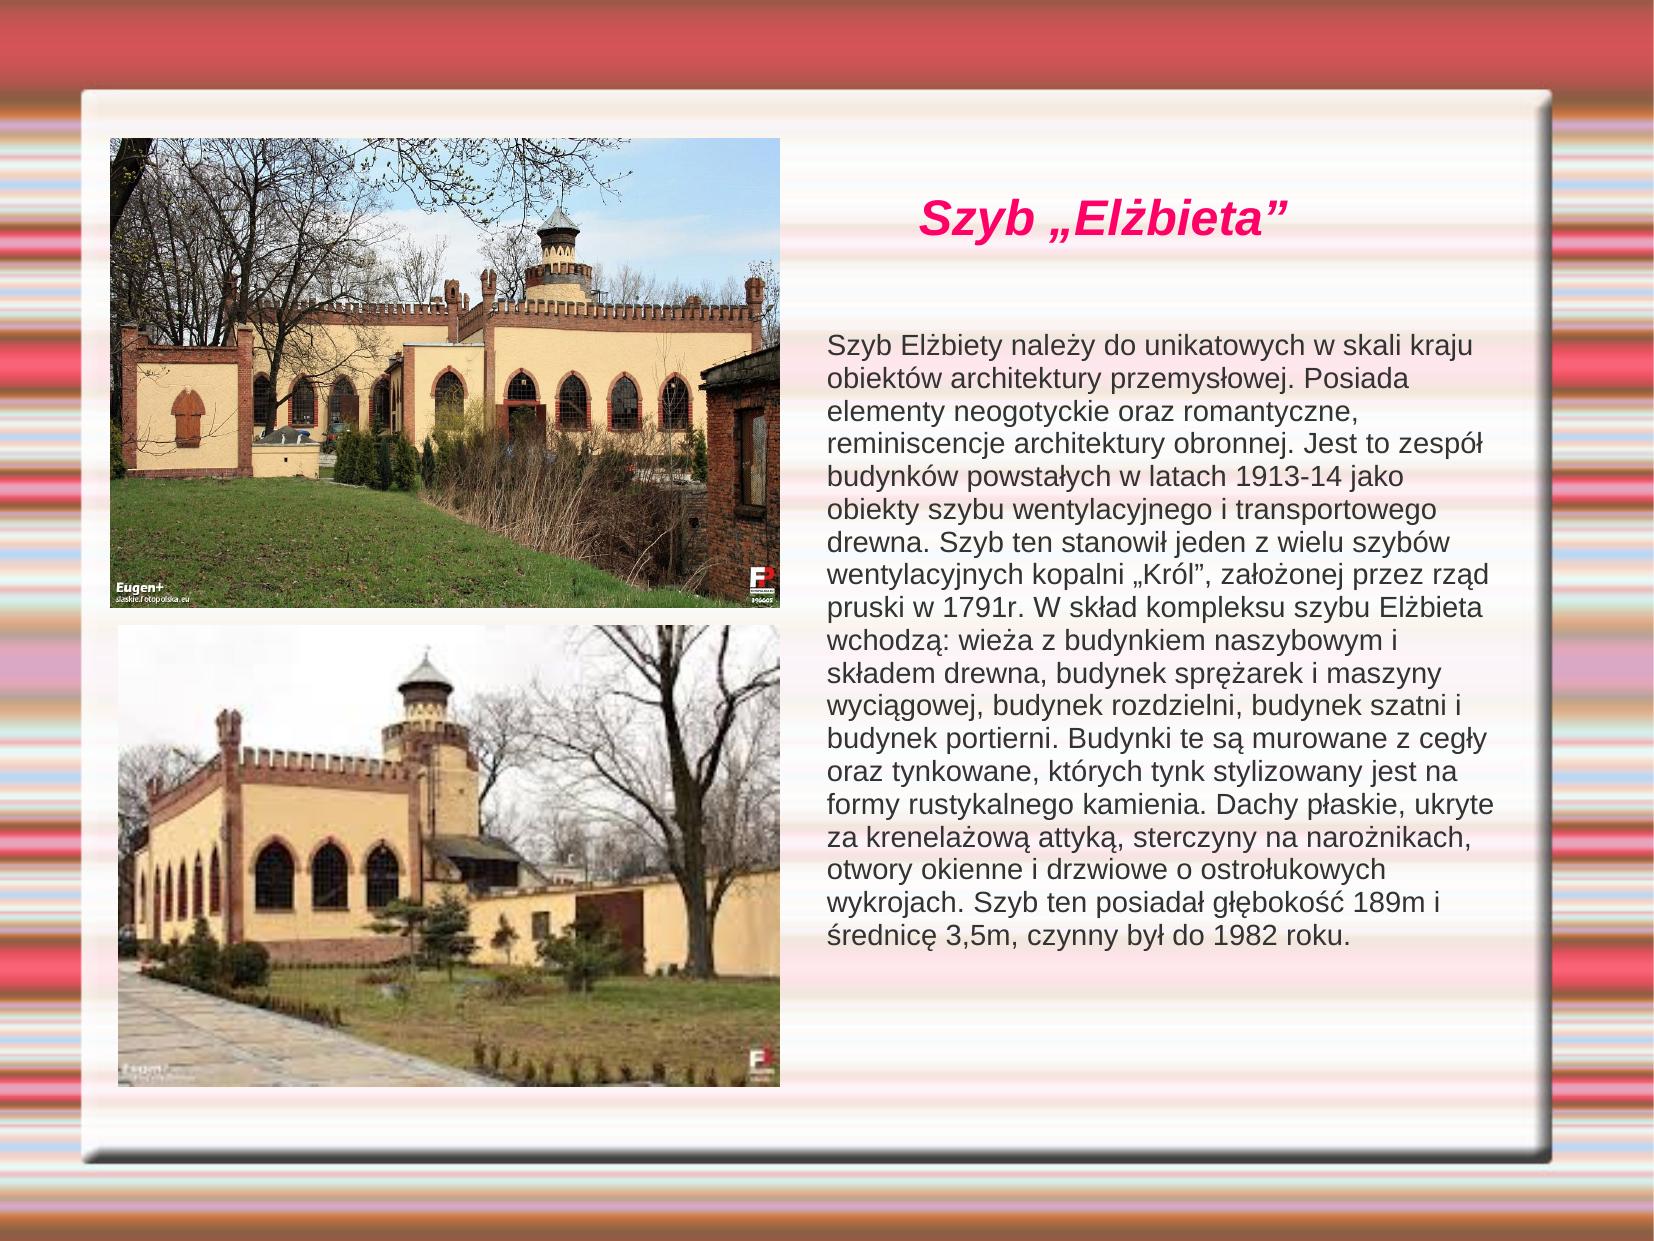

# Szyb „Elżbieta”
Szyb Elżbiety należy do unikatowych w skali kraju obiektów architektury przemysłowej. Posiada elementy neogotyckie oraz romantyczne, reminiscencje architektury obronnej. Jest to zespół budynków powstałych w latach 1913-14 jako obiekty szybu wentylacyjnego i transportowego drewna. Szyb ten stanowił jeden z wielu szybów wentylacyjnych kopalni „Król”, założonej przez rząd pruski w 1791r. W skład kompleksu szybu Elżbieta wchodzą: wieża z budynkiem naszybowym i składem drewna, budynek sprężarek i maszyny wyciągowej, budynek rozdzielni, budynek szatni i budynek portierni. Budynki te są murowane z cegły oraz tynkowane, których tynk stylizowany jest na formy rustykalnego kamienia. Dachy płaskie, ukryte za krenelażową attyką, sterczyny na narożnikach, otwory okienne i drzwiowe o ostrołukowych wykrojach. Szyb ten posiadał głębokość 189m i średnicę 3,5m, czynny był do 1982 roku.